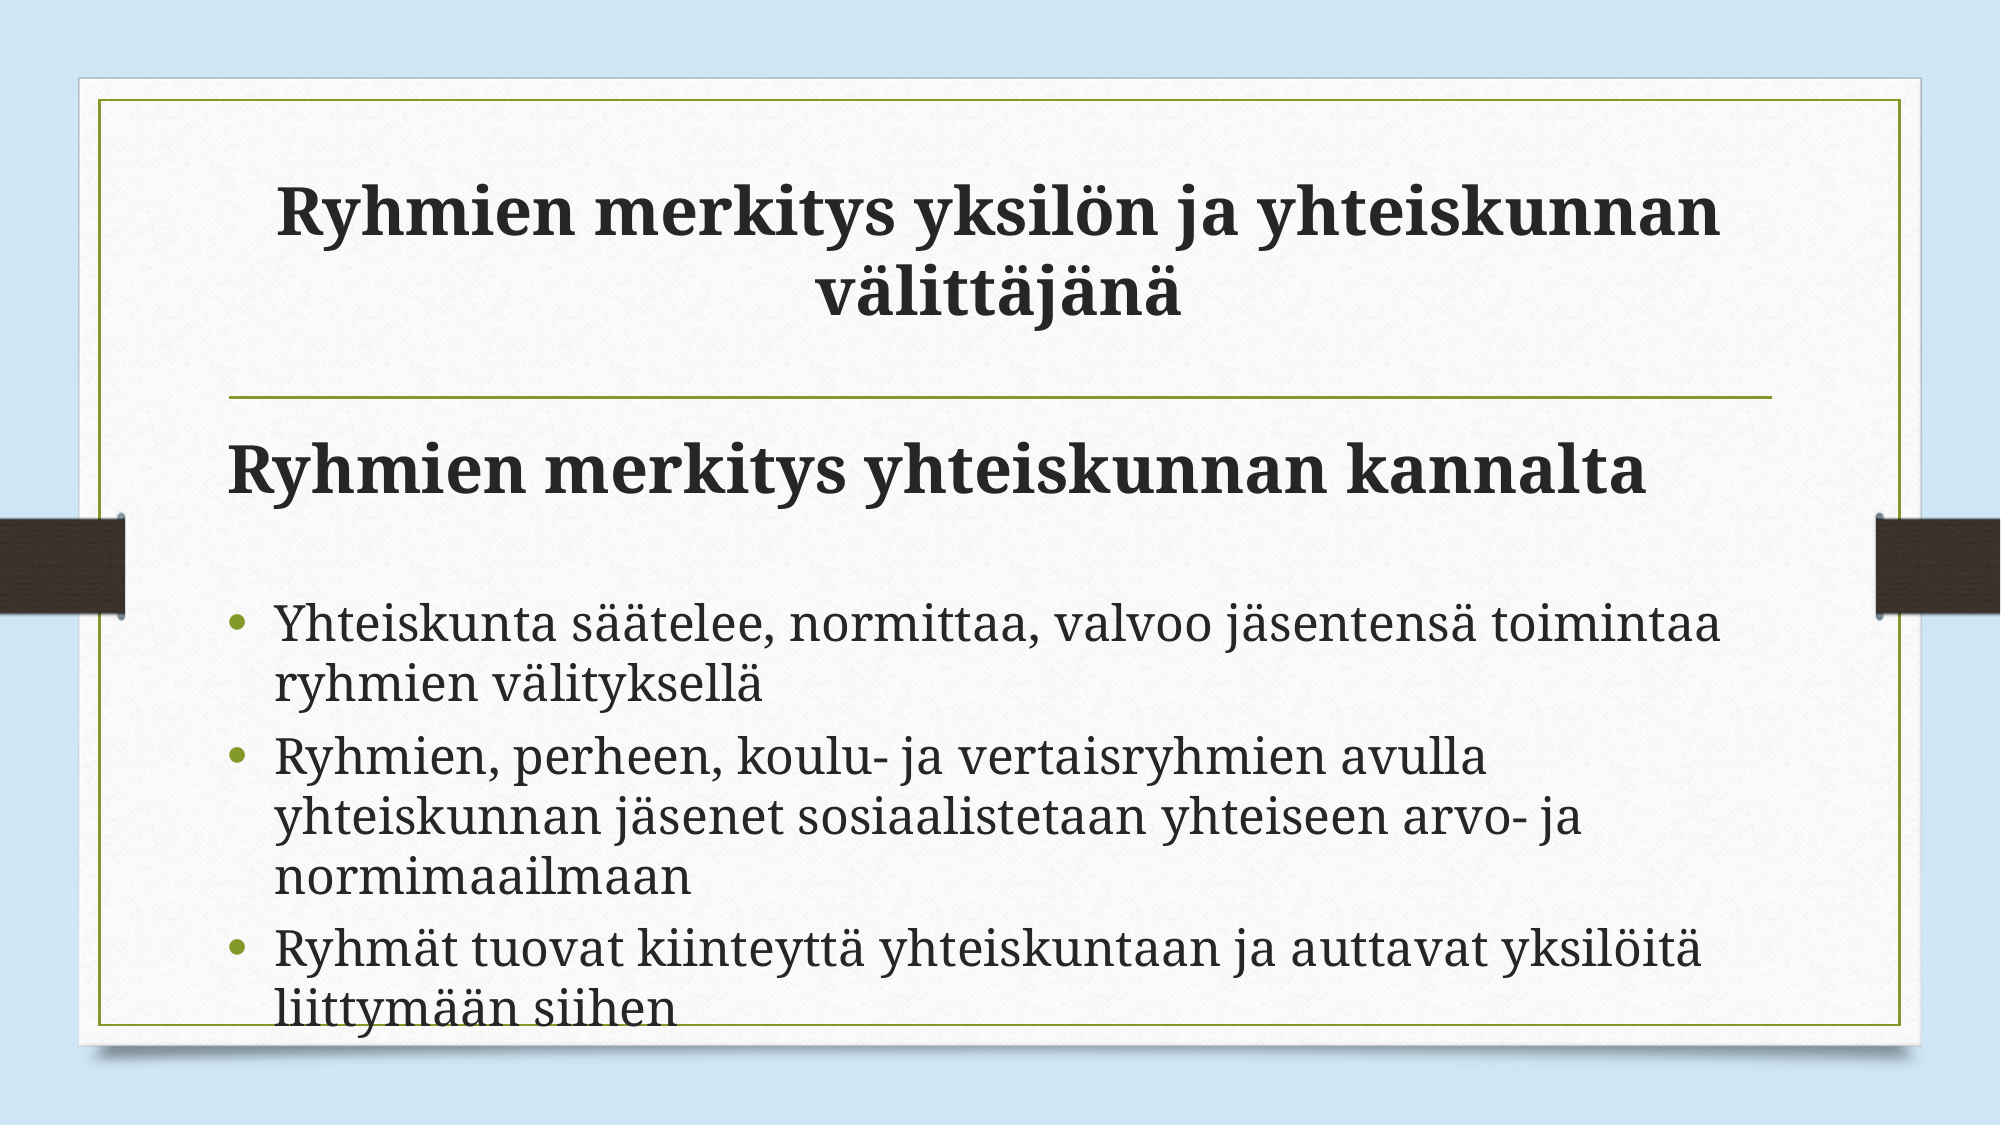

# Ryhmien merkitys yksilön ja yhteiskunnan välittäjänä
Ryhmien merkitys yhteiskunnan kannalta
Yhteiskunta säätelee, normittaa, valvoo jäsentensä toimintaa ryhmien välityksellä
Ryhmien, perheen, koulu- ja vertaisryhmien avulla yhteiskunnan jäsenet sosiaalistetaan yhteiseen arvo- ja normimaailmaan
Ryhmät tuovat kiinteyttä yhteiskuntaan ja auttavat yksilöitä liittymään siihen